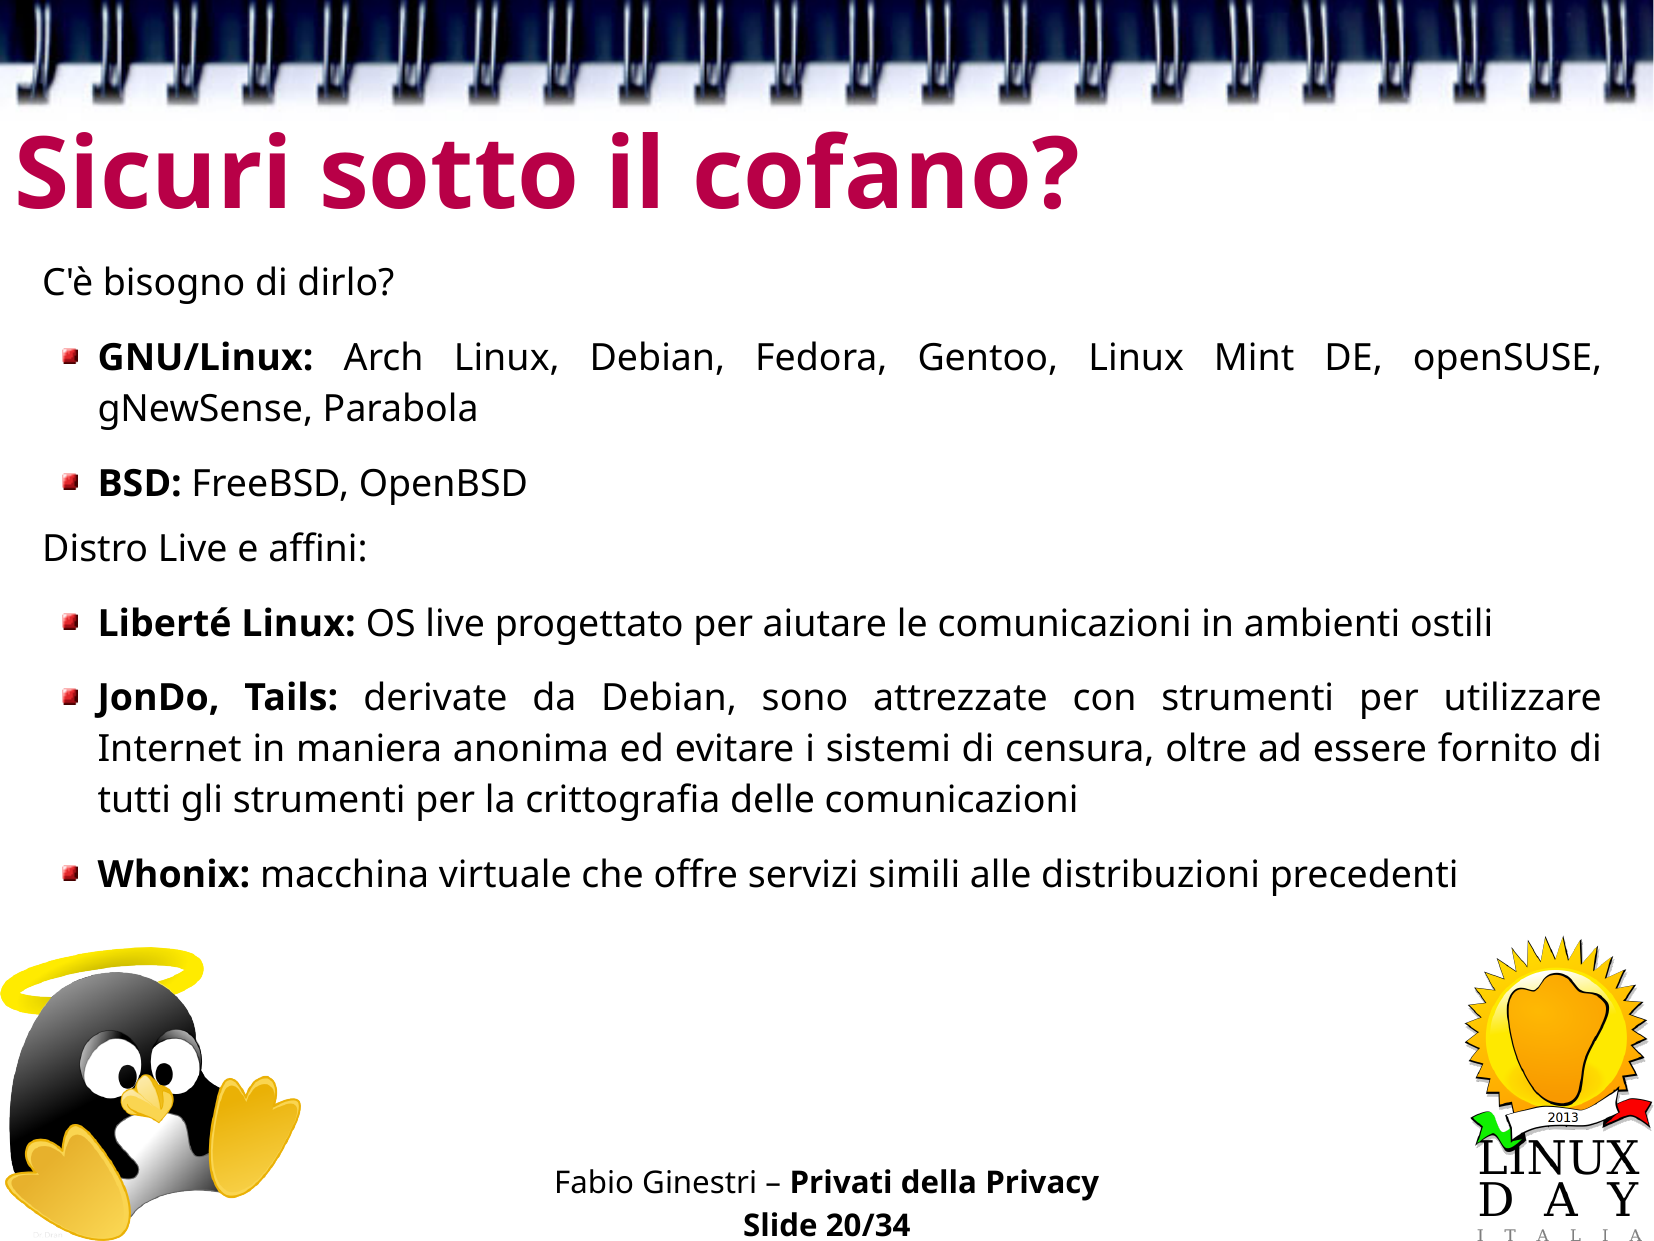

Sicuri sotto il cofano?
C'è bisogno di dirlo?
GNU/Linux: Arch Linux, Debian, Fedora, Gentoo, Linux Mint DE, openSUSE, gNewSense, Parabola
BSD: FreeBSD, OpenBSD
Distro Live e affini:
Liberté Linux: OS live progettato per aiutare le comunicazioni in ambienti ostili
JonDo, Tails: derivate da Debian, sono attrezzate con strumenti per utilizzare Internet in maniera anonima ed evitare i sistemi di censura, oltre ad essere fornito di tutti gli strumenti per la crittografia delle comunicazioni
Whonix: macchina virtuale che offre servizi simili alle distribuzioni precedenti
Fabio Ginestri – Privati della Privacy
Slide /34